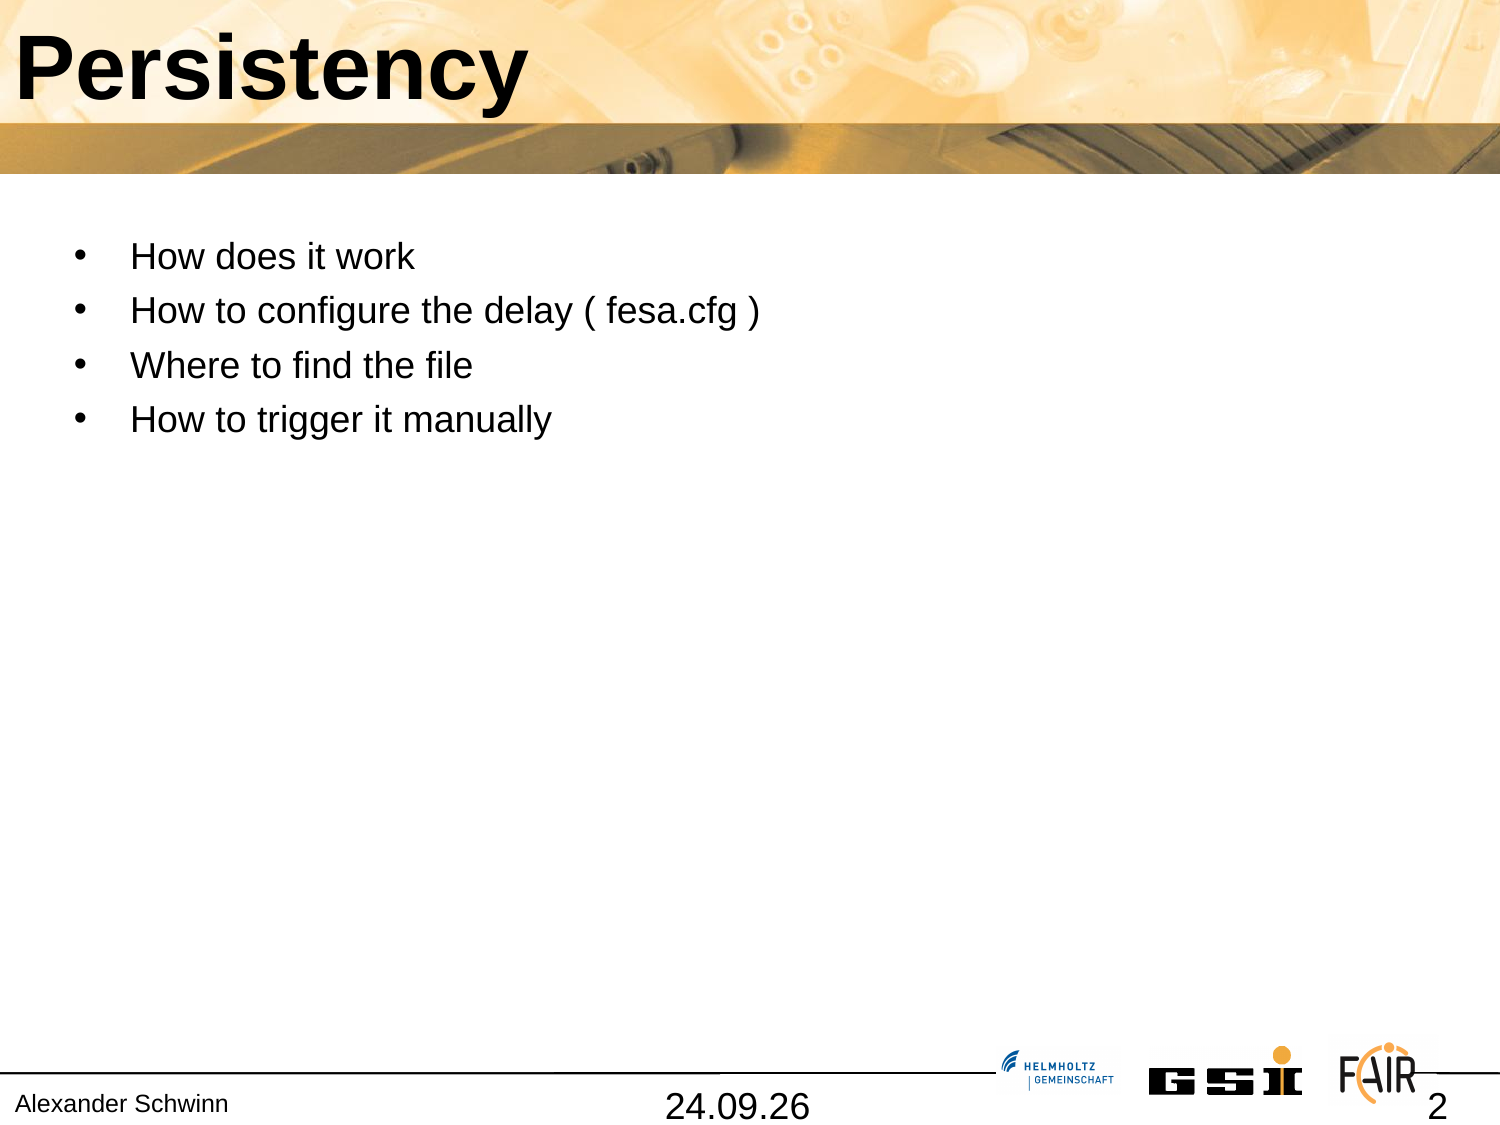

Persistency
# How does it work
How to configure the delay ( fesa.cfg )
Where to find the file
How to trigger it manually
2